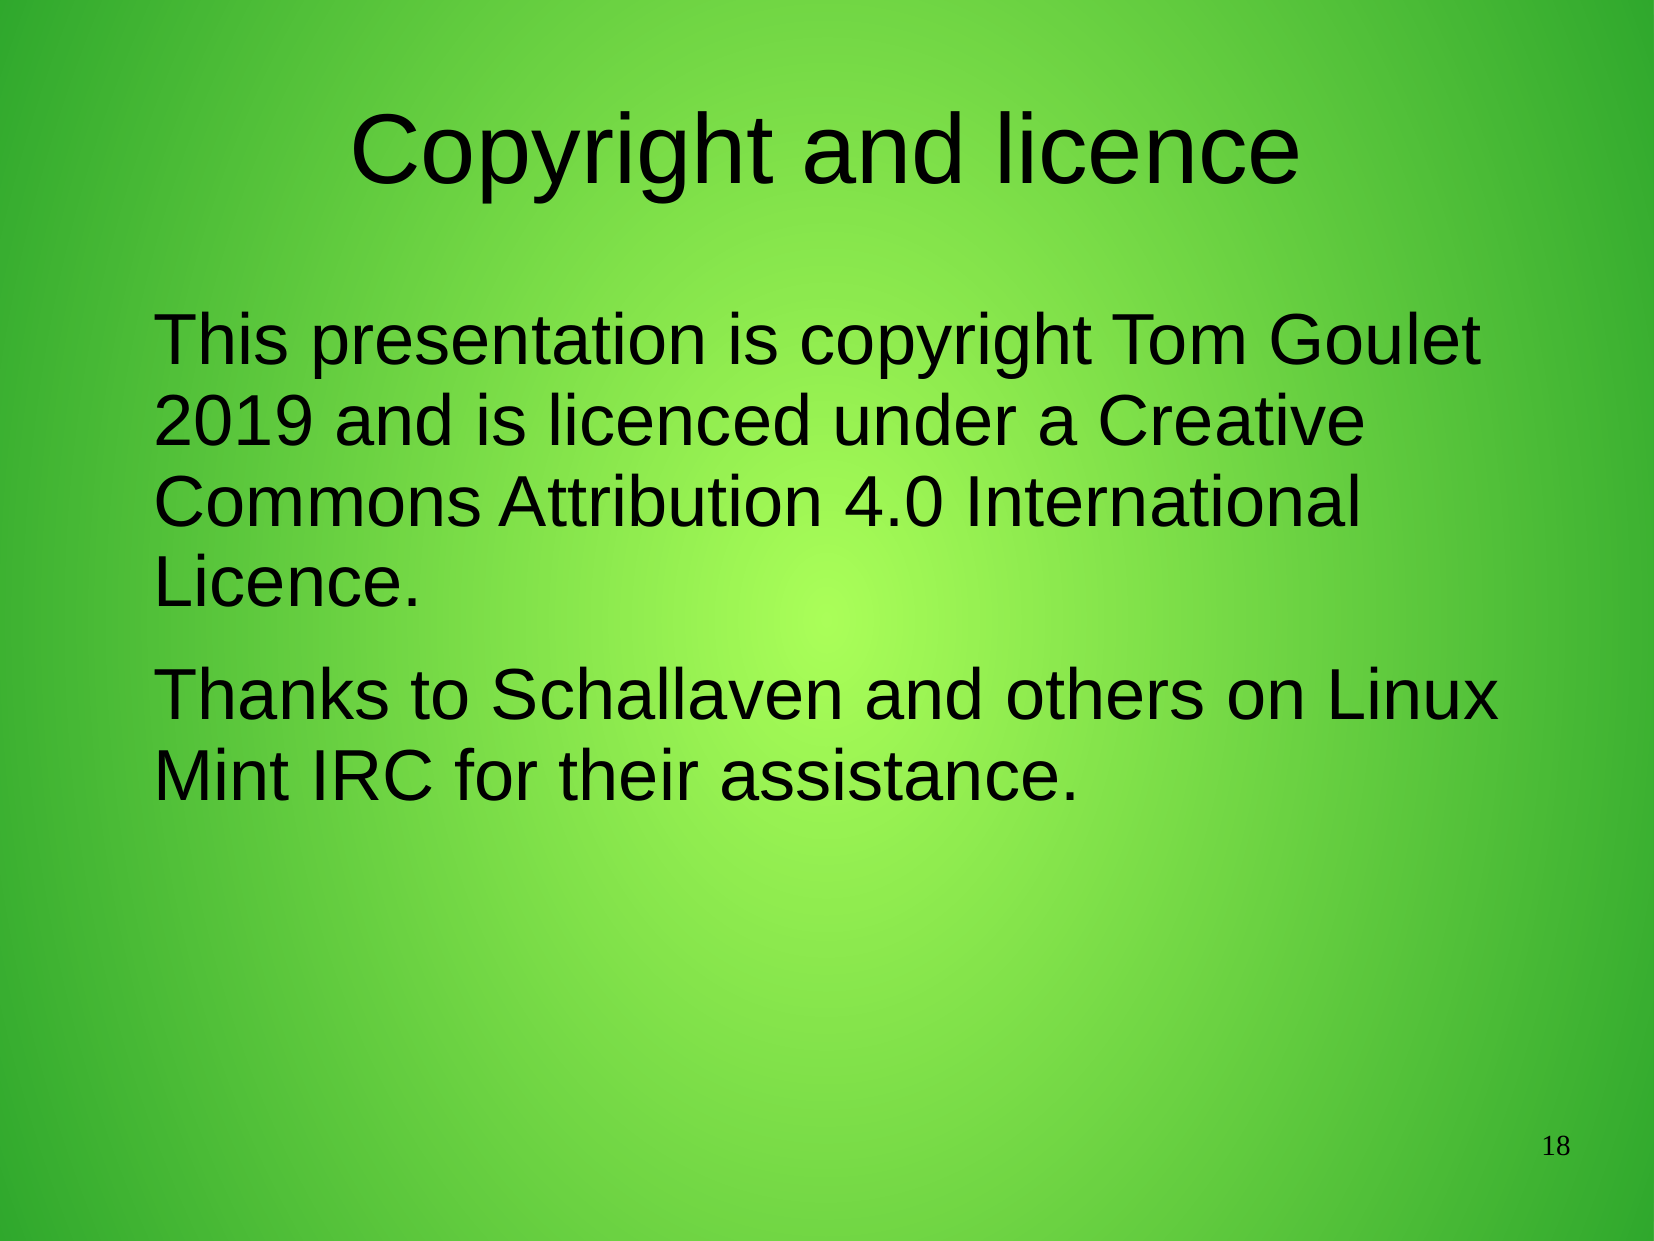

# Copyright and licence
This presentation is copyright Tom Goulet 2019 and is licenced under a Creative Commons Attribution 4.0 International Licence.
Thanks to Schallaven and others on Linux Mint IRC for their assistance.
18